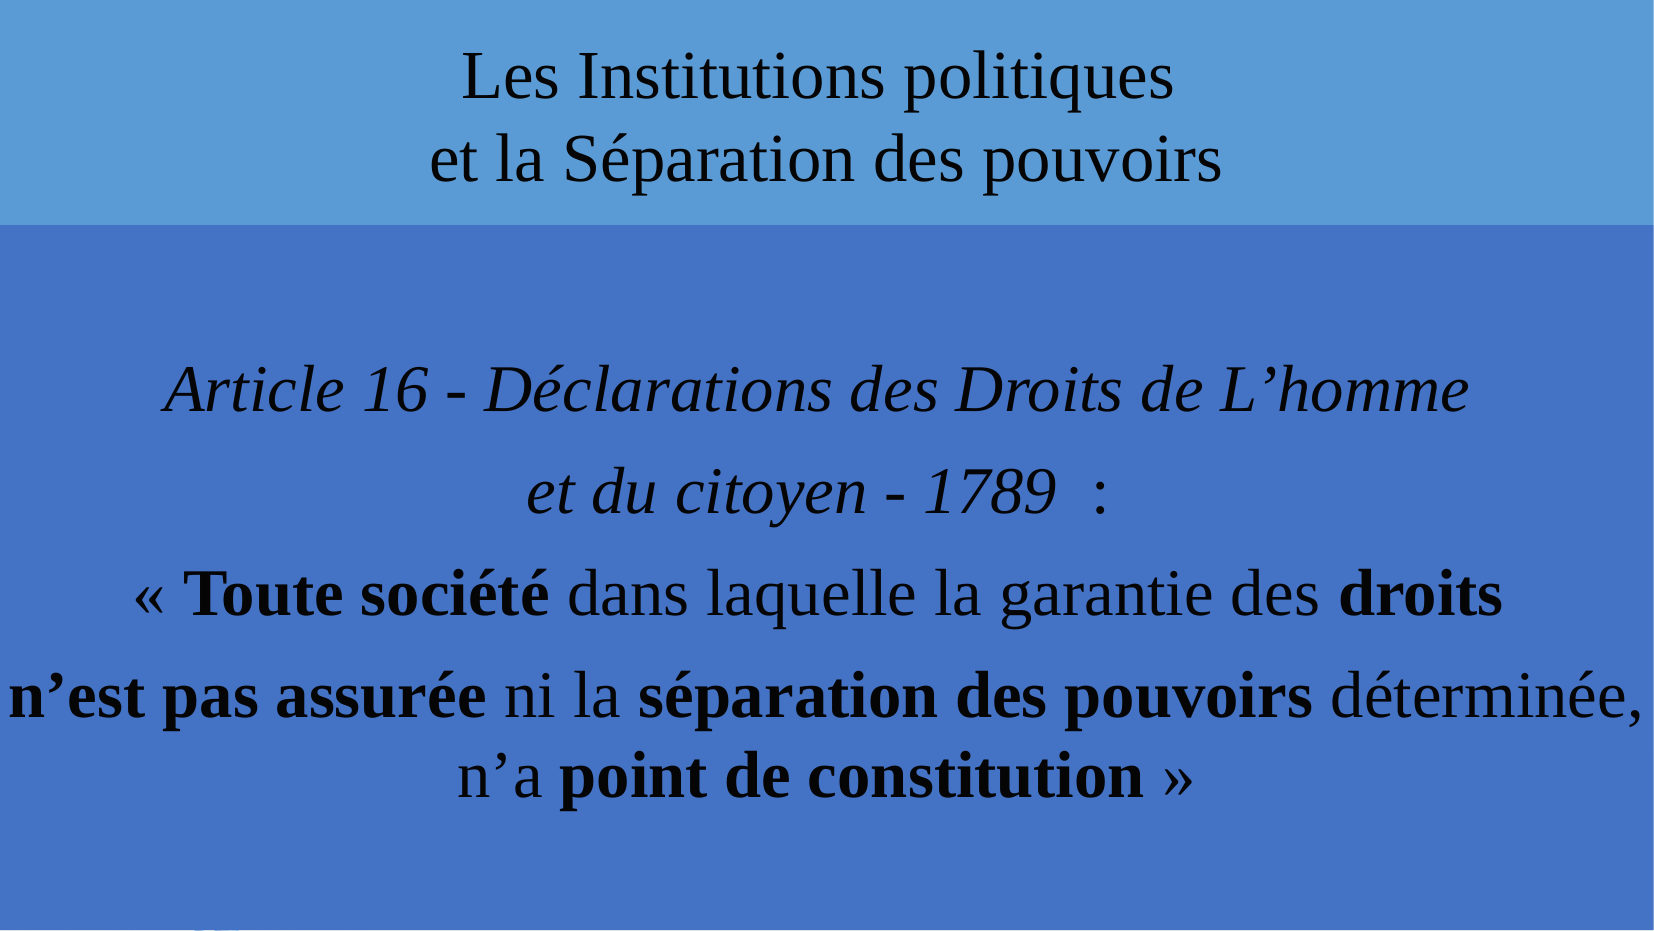

# Les Institutions politiques et la Séparation des pouvoirs
Article 16 - Déclarations des Droits de L’homme
et du citoyen - 1789  :
« Toute société dans laquelle la garantie des droits
n’est pas assurée ni la séparation des pouvoirs déterminée, n’a point de constitution »